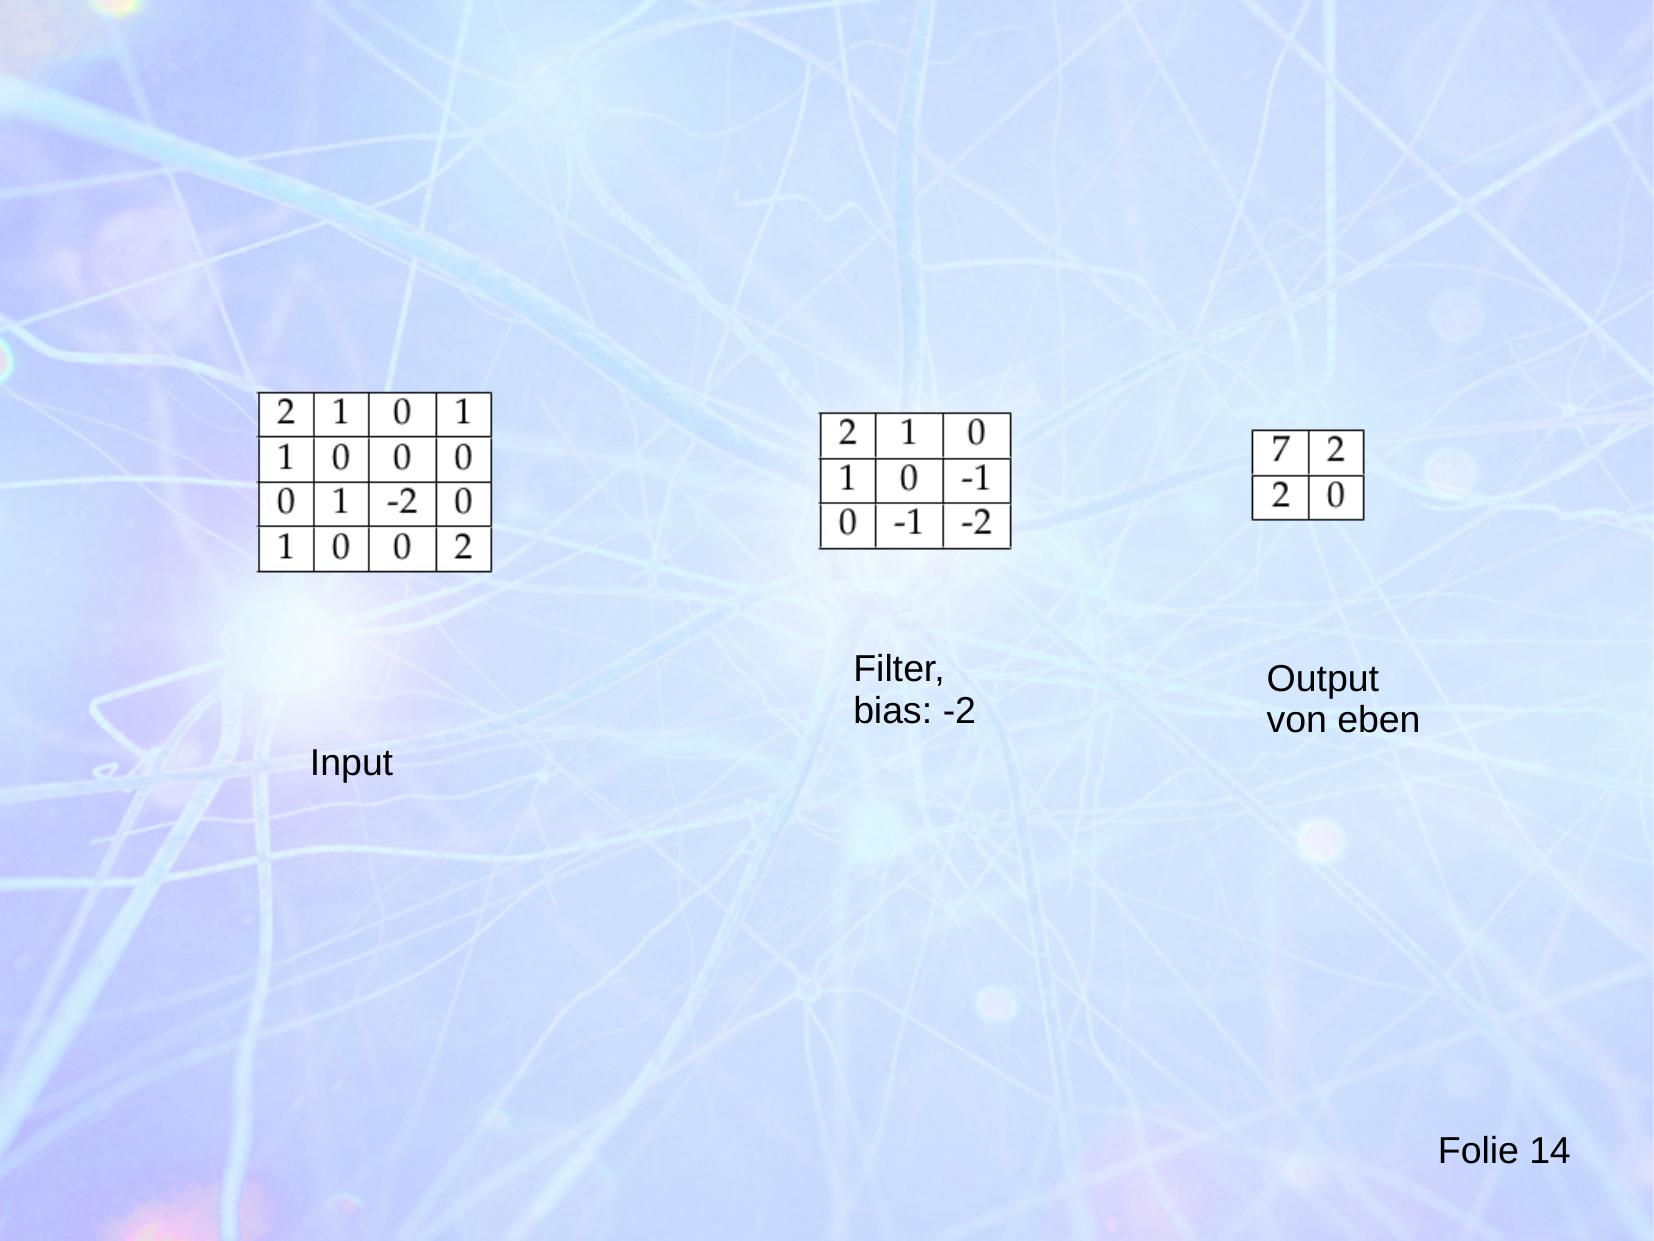

#
Filter, bias: -2
Output von eben
Input
14